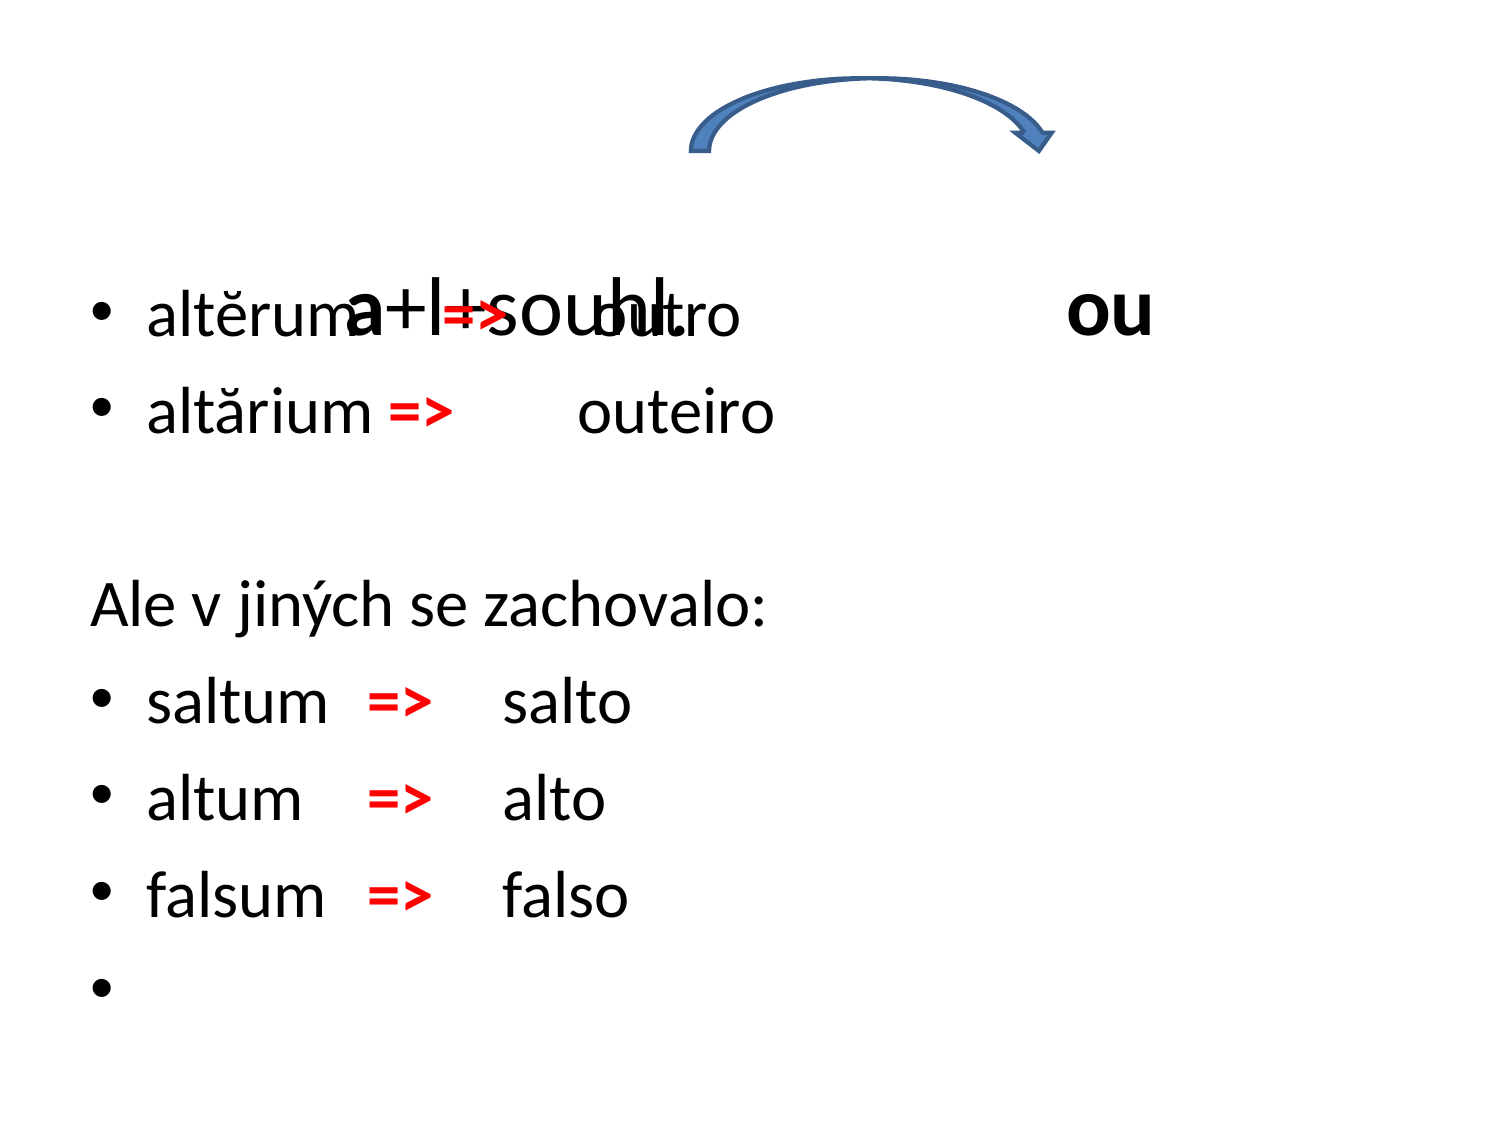

# a+l+souhl. ou
altĕrum	 => 	 outro
altărium => 	outeiro
Ale v jiných se zachovalo:
saltum	 => 	salto
altum	 => 	alto
falsum	 => 	falso